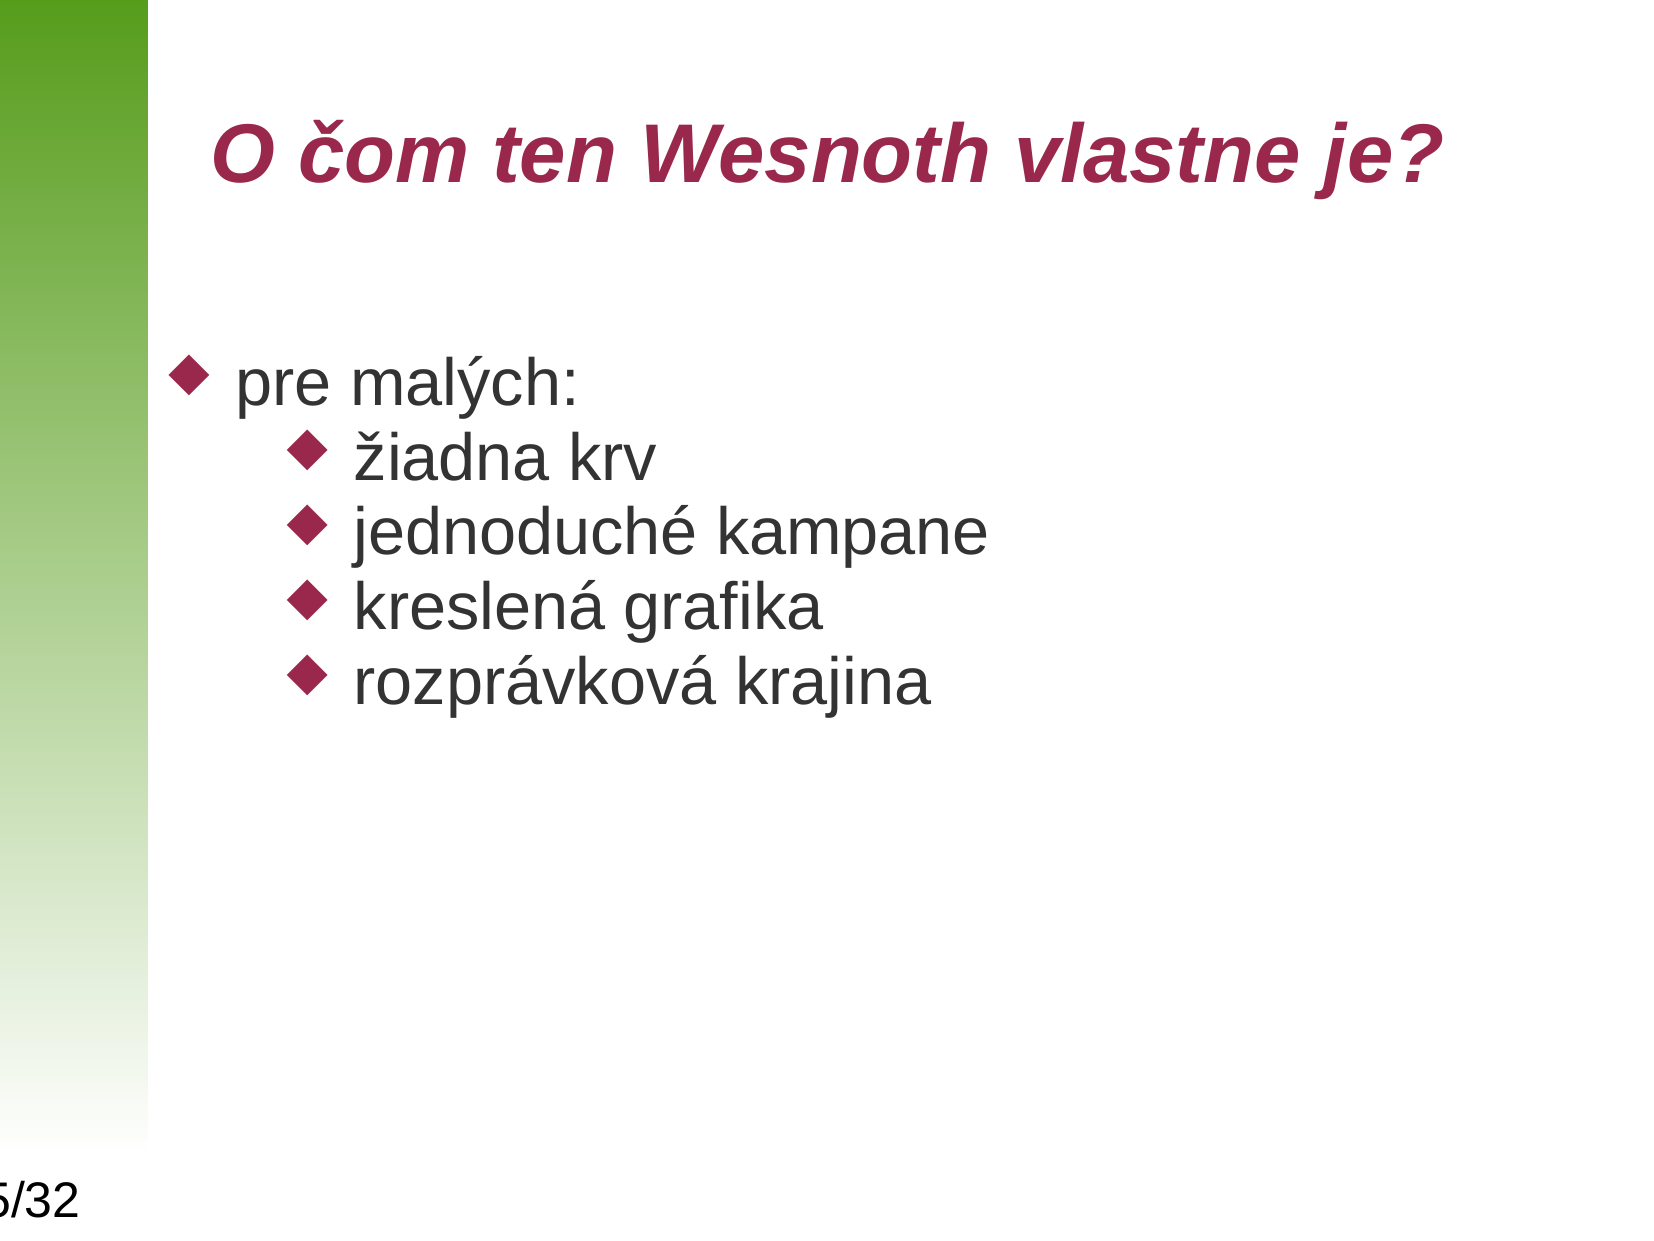

# O čom ten Wesnoth vlastne je?
pre malých:
žiadna krv
jednoduché kampane
kreslená grafika
rozprávková krajina